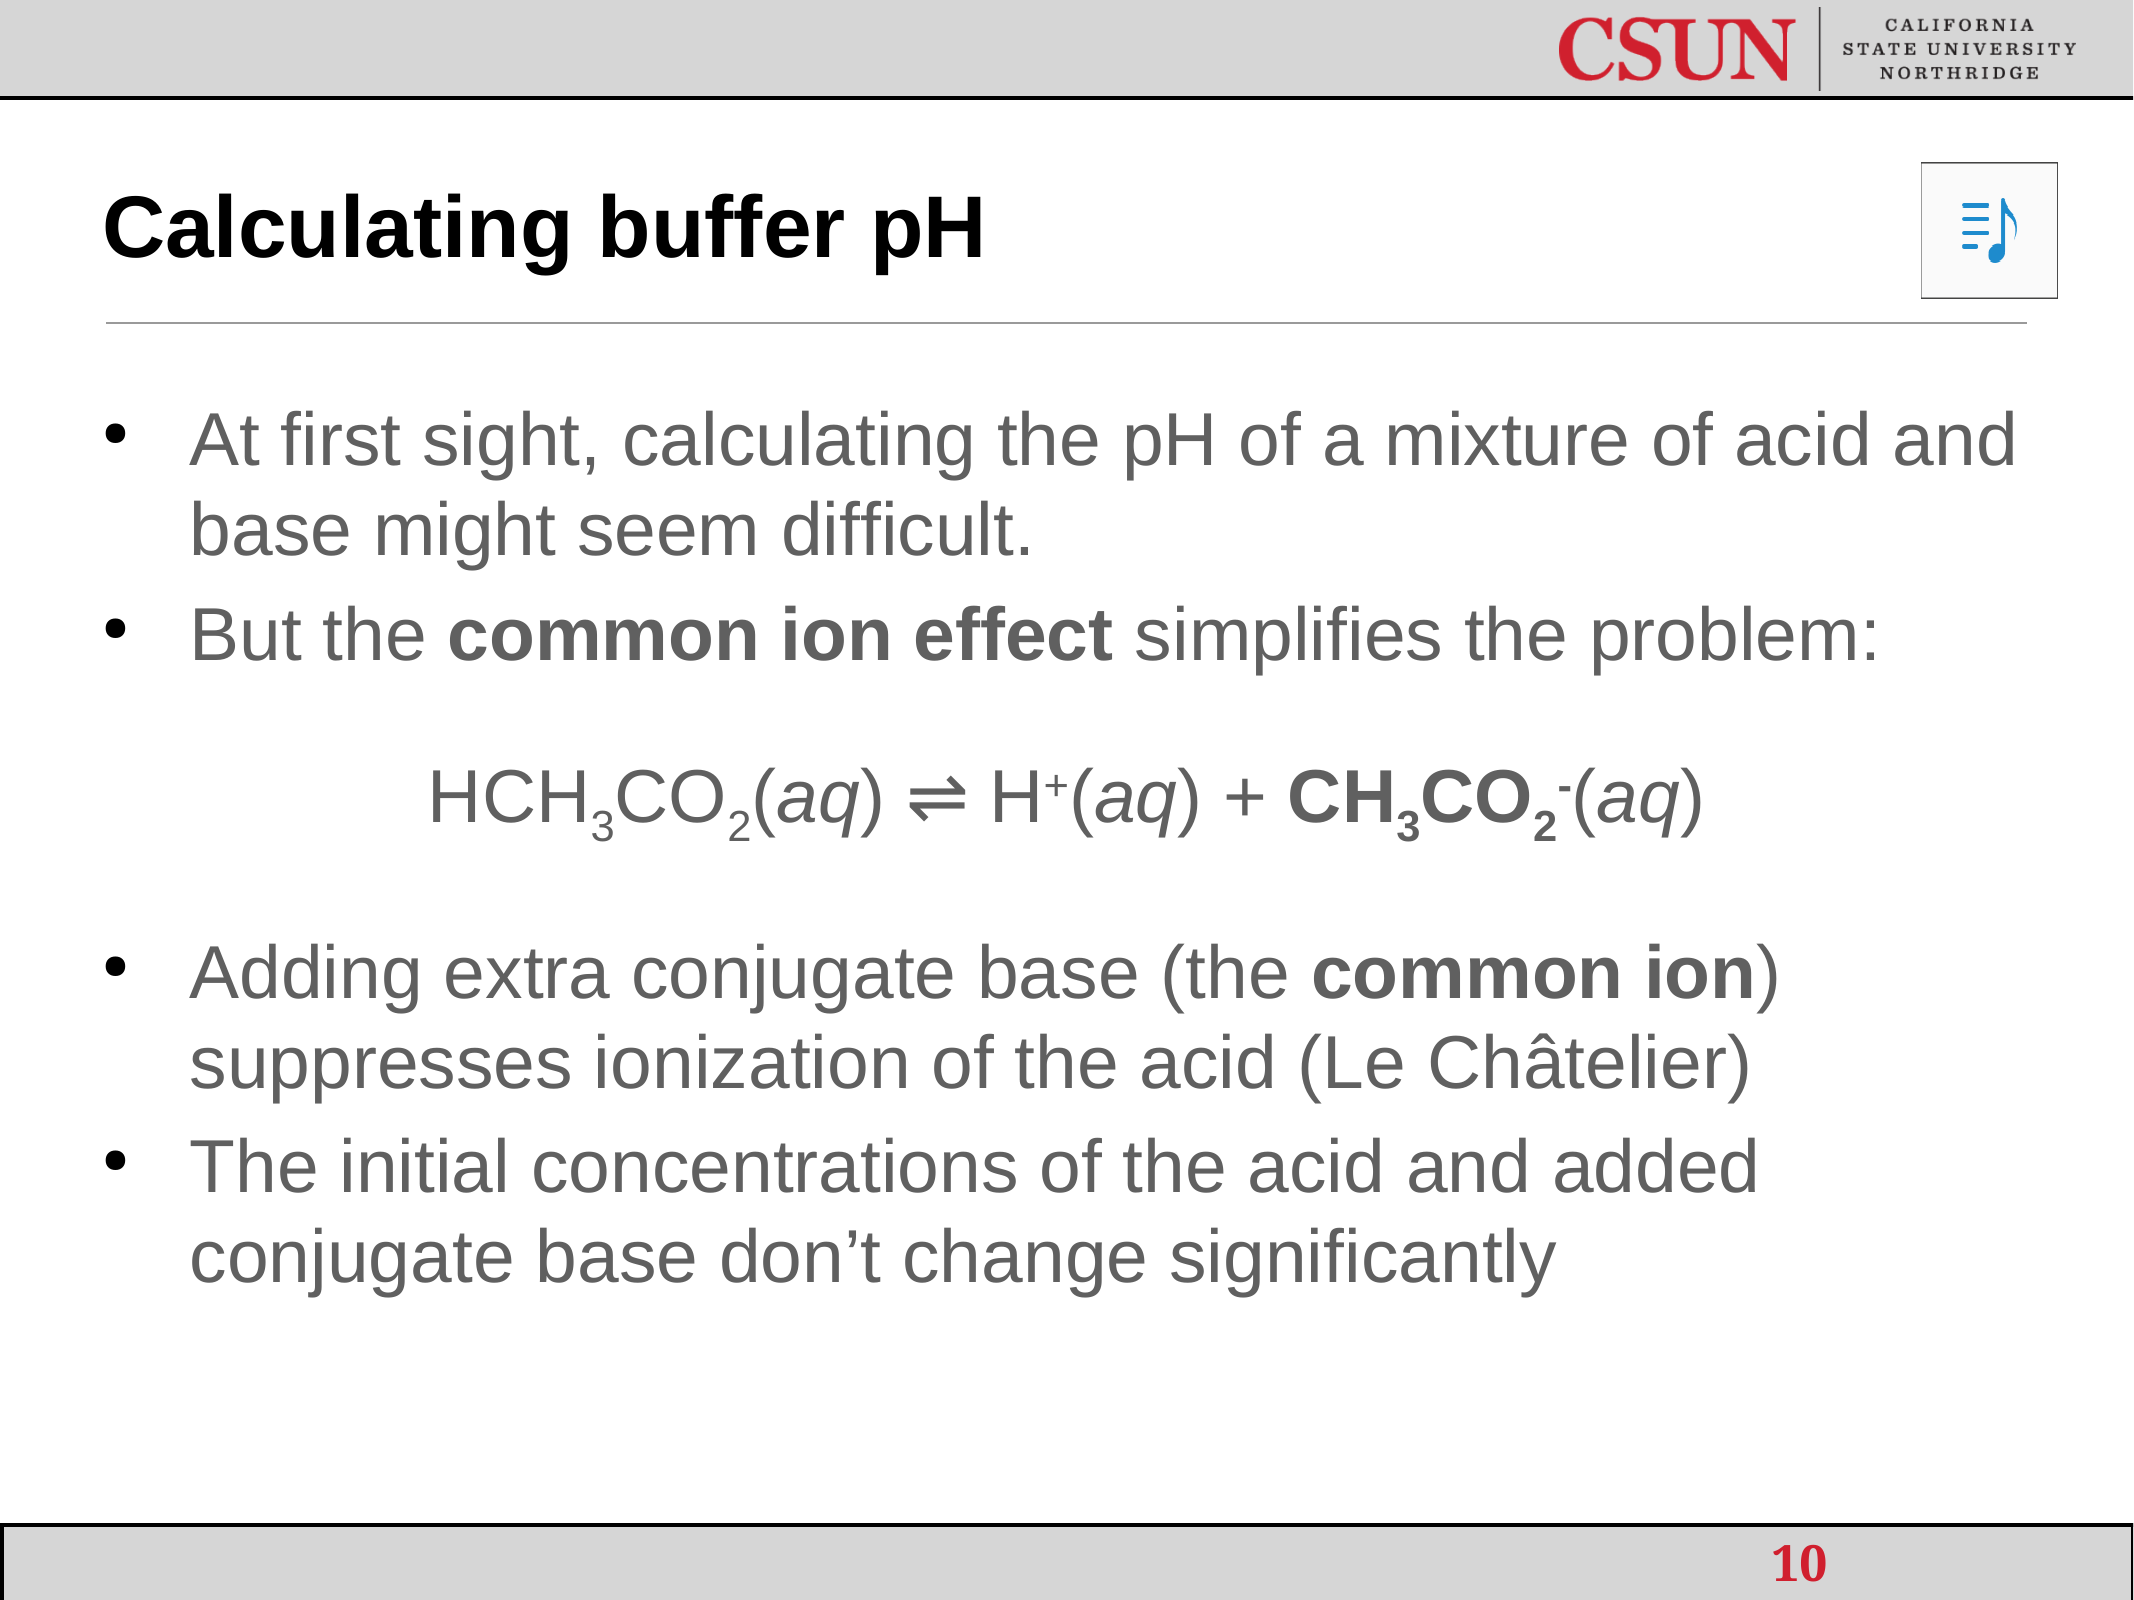

# Calculating buffer pH
At first sight, calculating the pH of a mixture of acid and base might seem difficult.
But the common ion effect simplifies the problem:
HCH3CO2(aq) ⇌ H+(aq) + CH3CO2-(aq)
Adding extra conjugate base (the common ion) suppresses ionization of the acid (Le Châtelier)
The initial concentrations of the acid and added conjugate base don’t change significantly
10